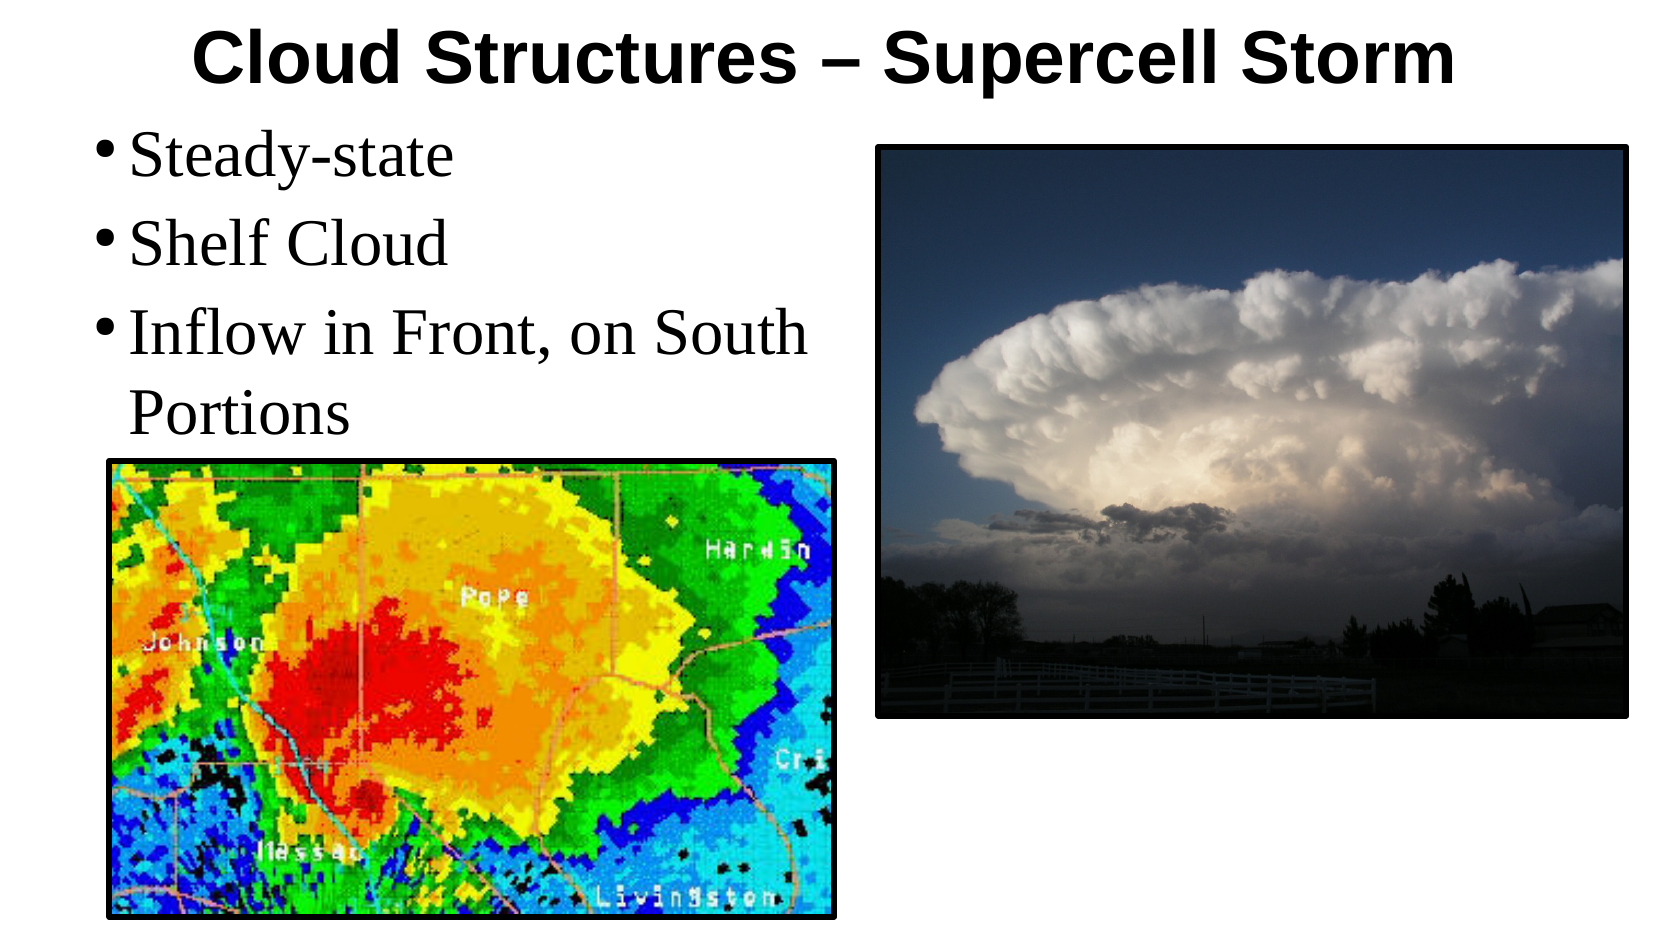

# Cloud Structures – Supercell Storm
Steady-state
Shelf Cloud
Inflow in Front, on South Portions